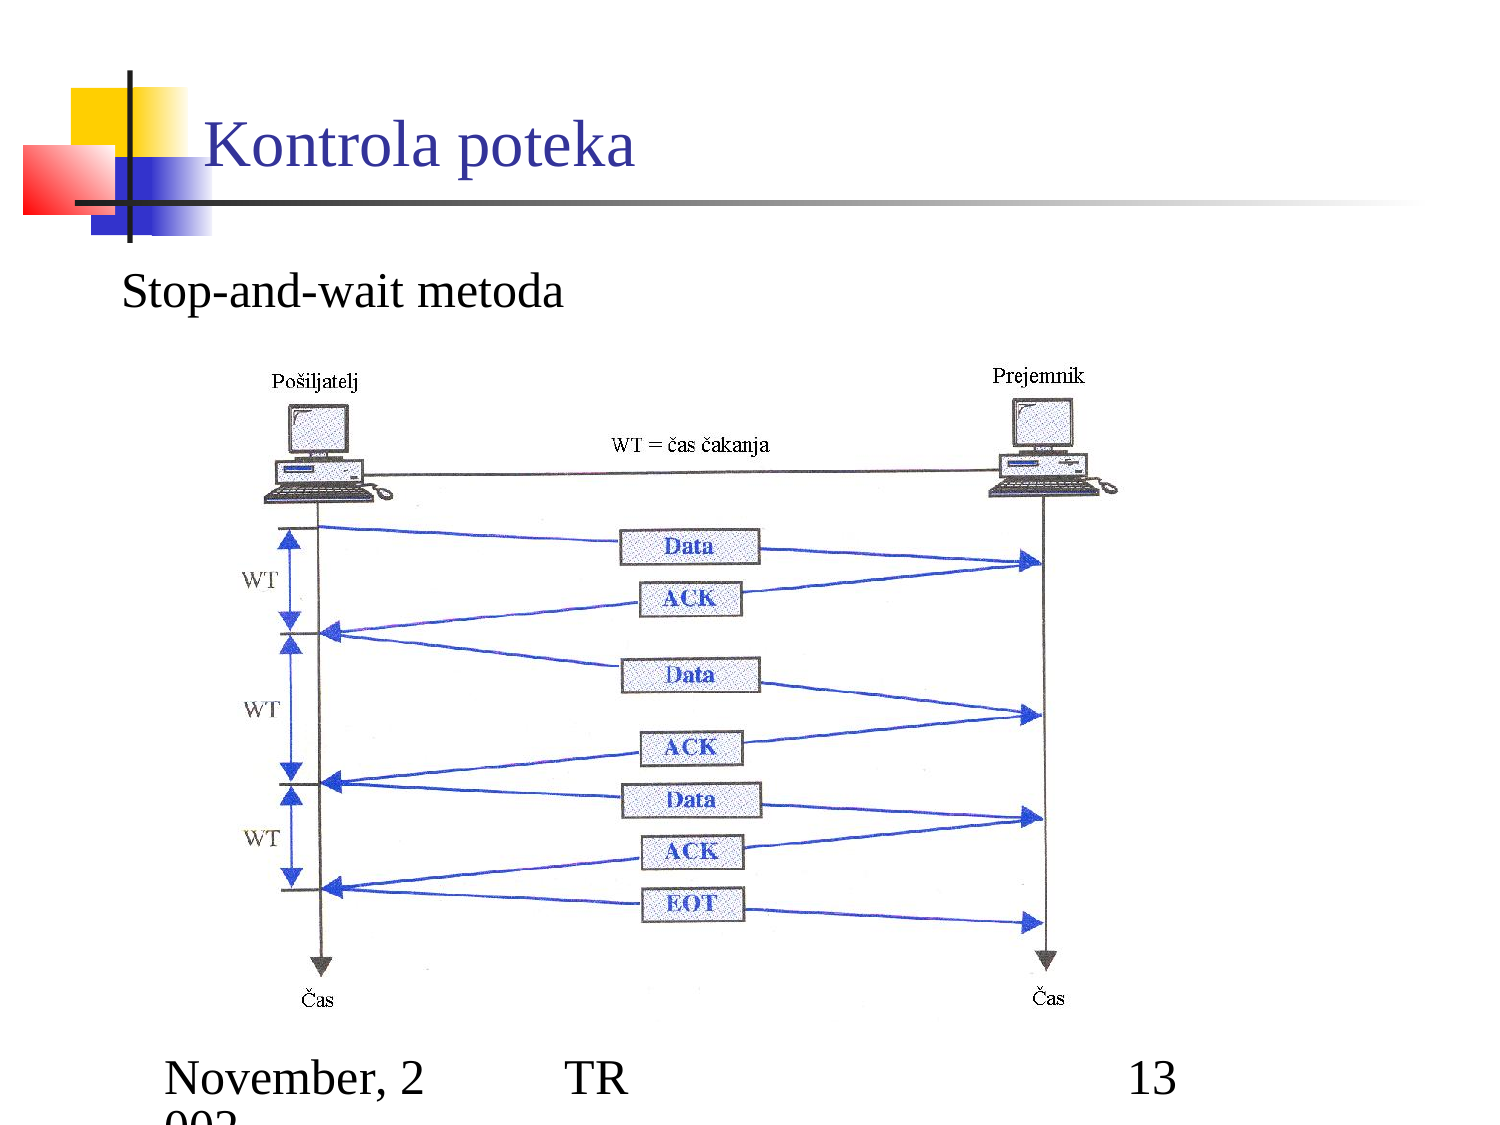

# Kontrola poteka
	Stop-and-wait metoda
November, 2002
TR
13